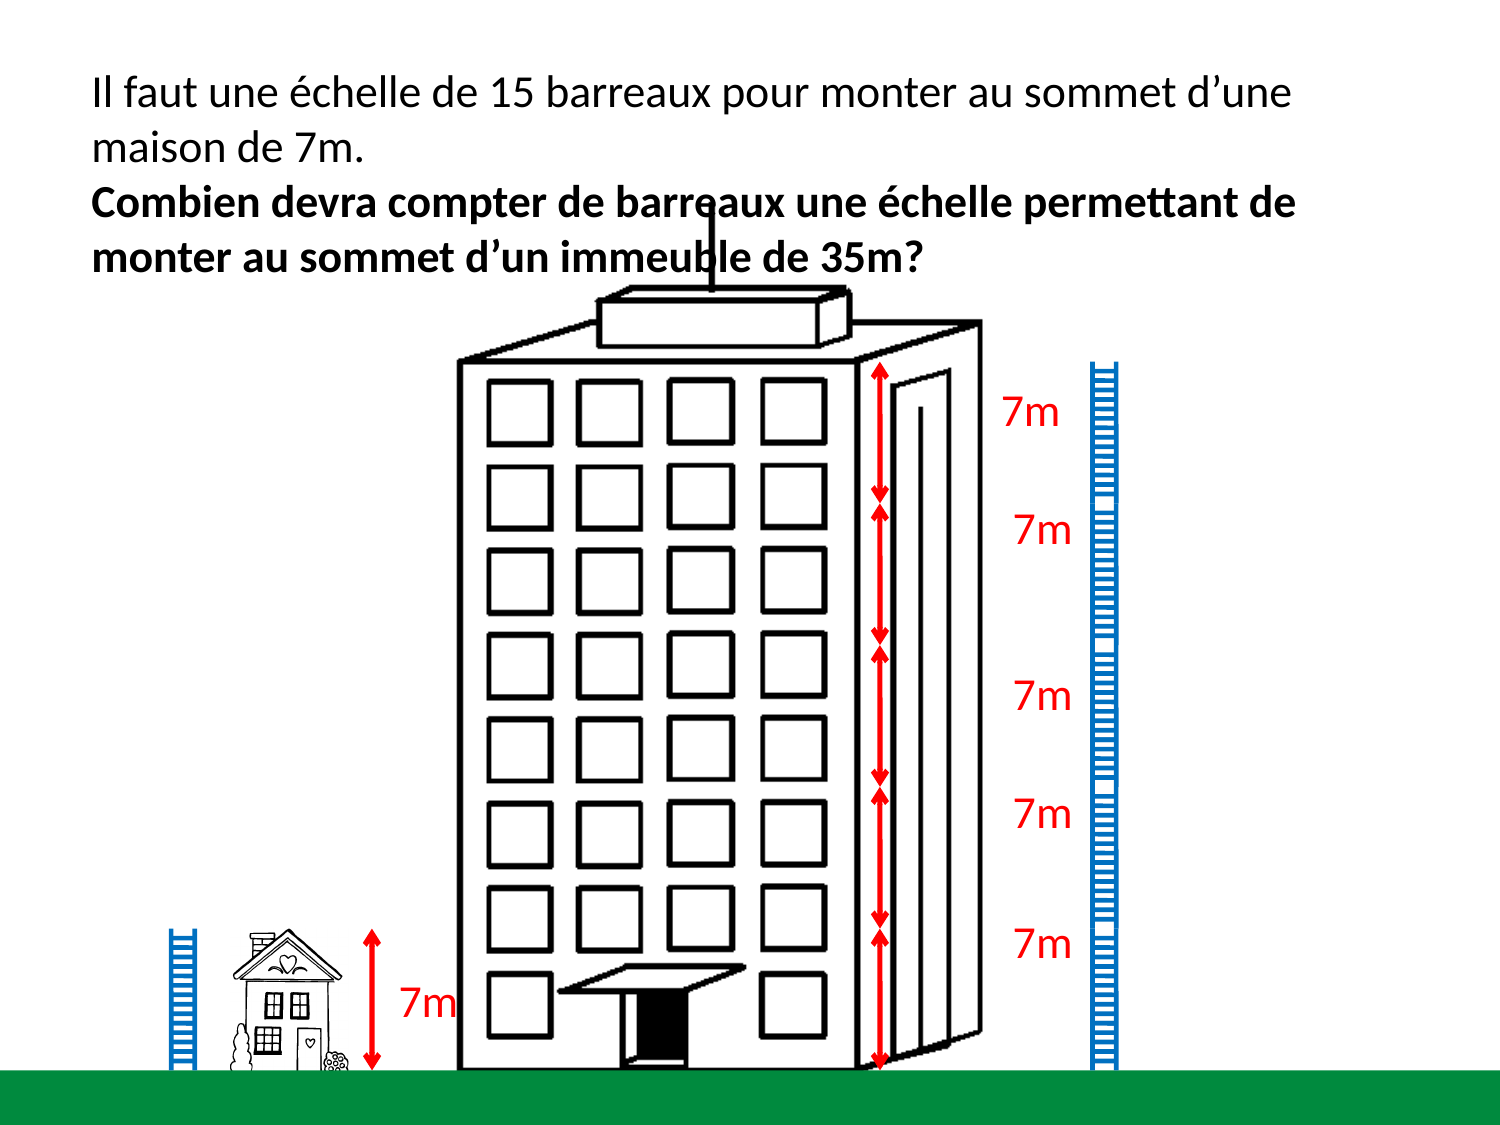

Il faut une échelle de 15 barreaux pour monter au sommet d’une maison de 7m.
Combien devra compter de barreaux une échelle permettant de monter au sommet d’un immeuble de 35m?
7m
7m
7m
7m
7m
7m